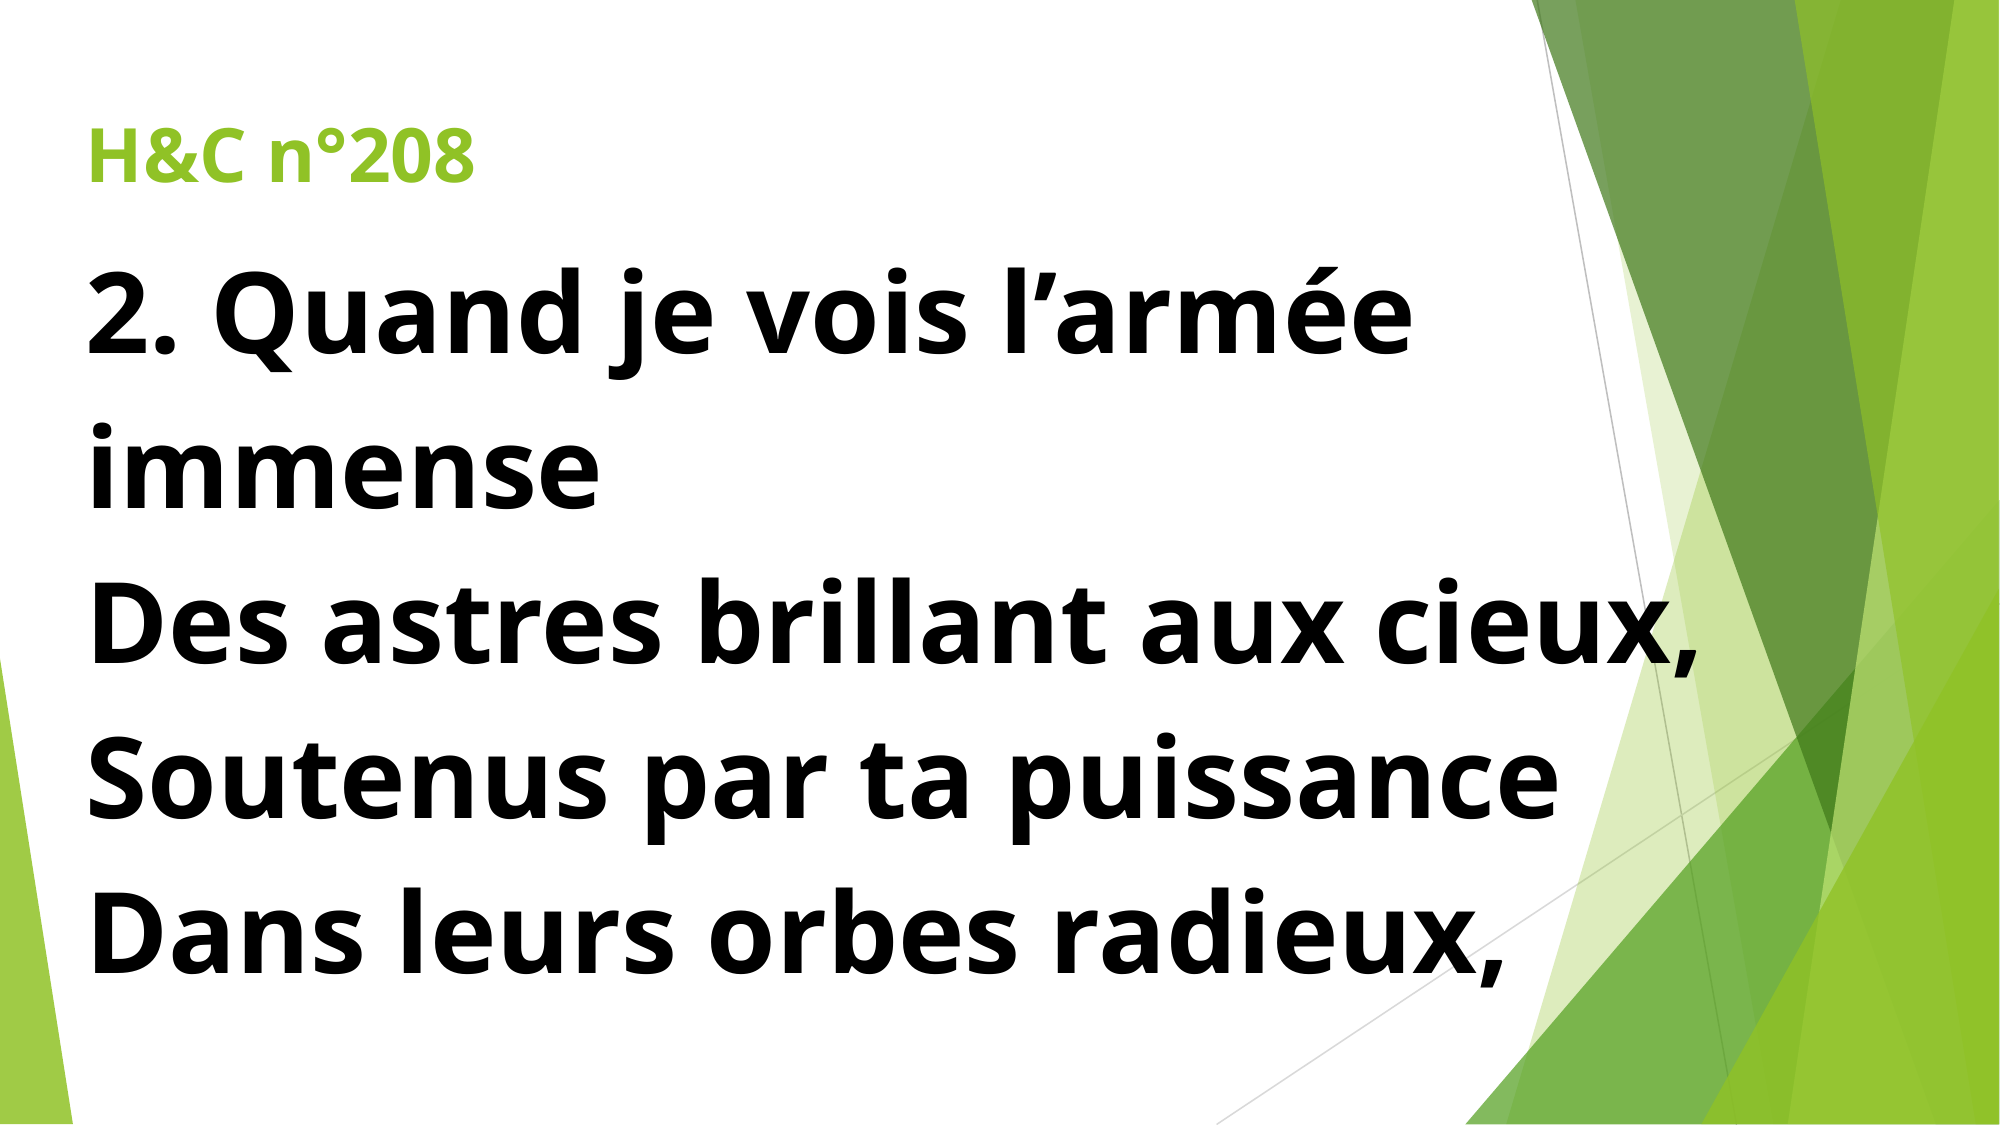

H&C n°208
2. Quand je vois l’armée immense
Des astres brillant aux cieux,
Soutenus par ta puissance
Dans leurs orbes radieux,